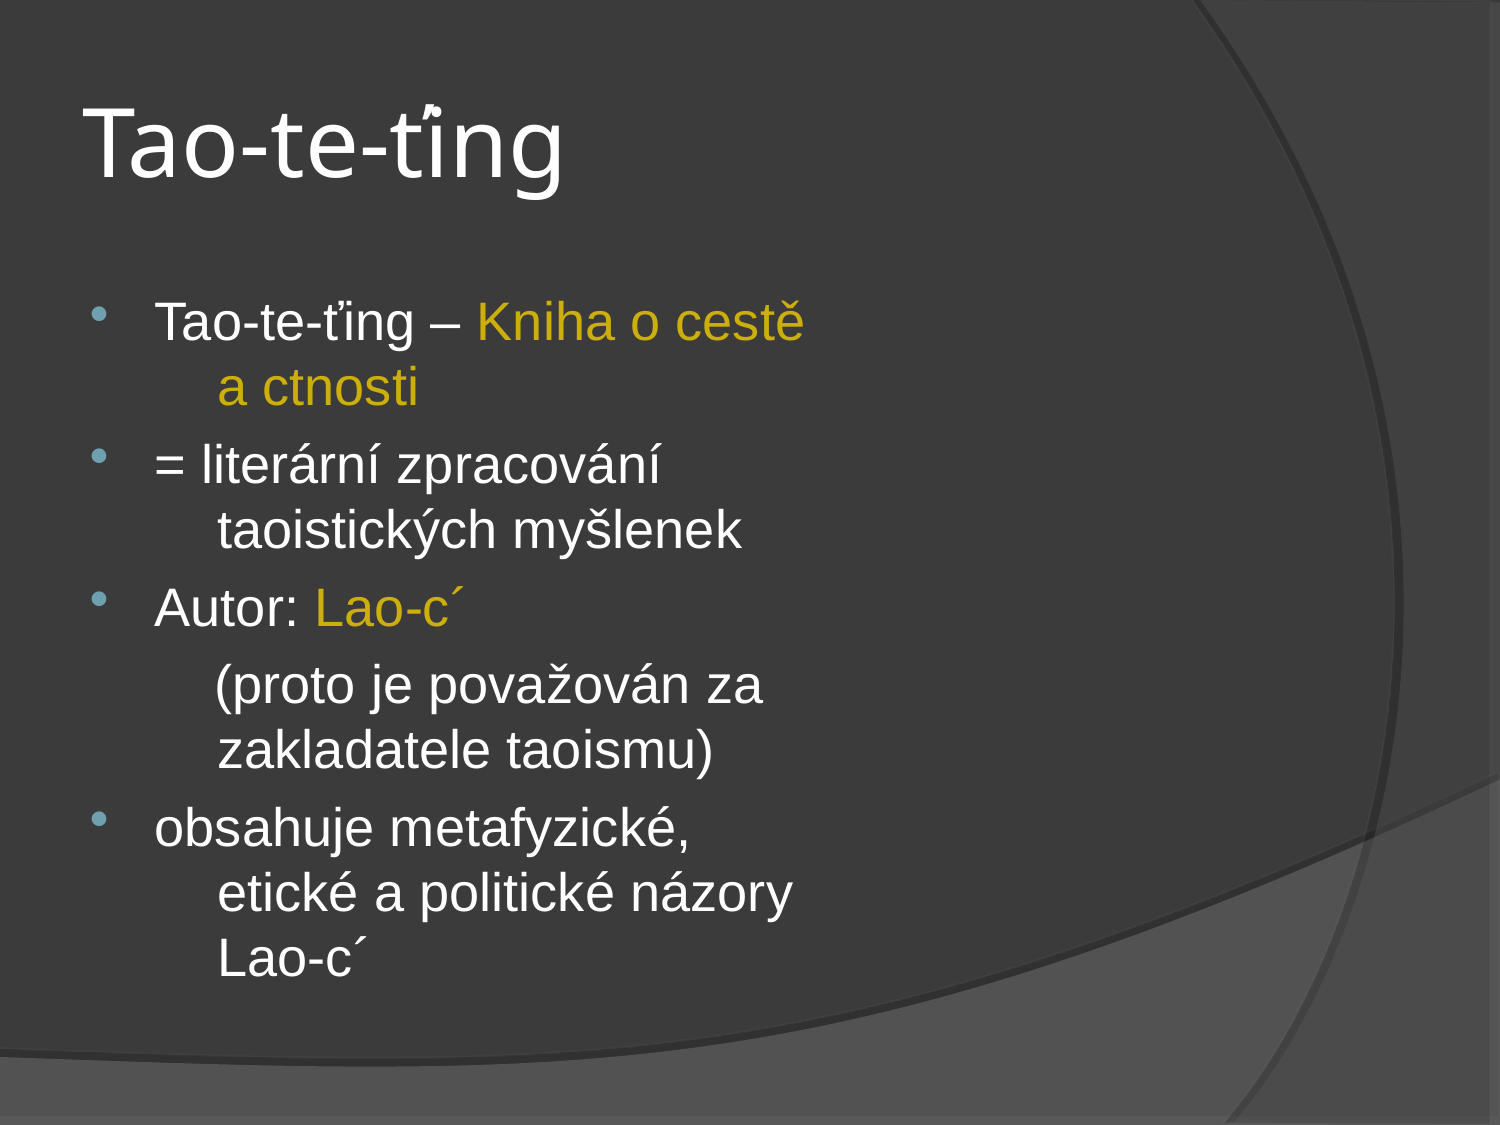

# Tao-te-ťing
Tao-te-ťing – Kniha o cestě a ctnosti
= literární zpracování taoistických myšlenek
Autor: Lao-c´
 (proto je považován za zakladatele taoismu)
obsahuje metafyzické, etické a politické názory Lao-c´